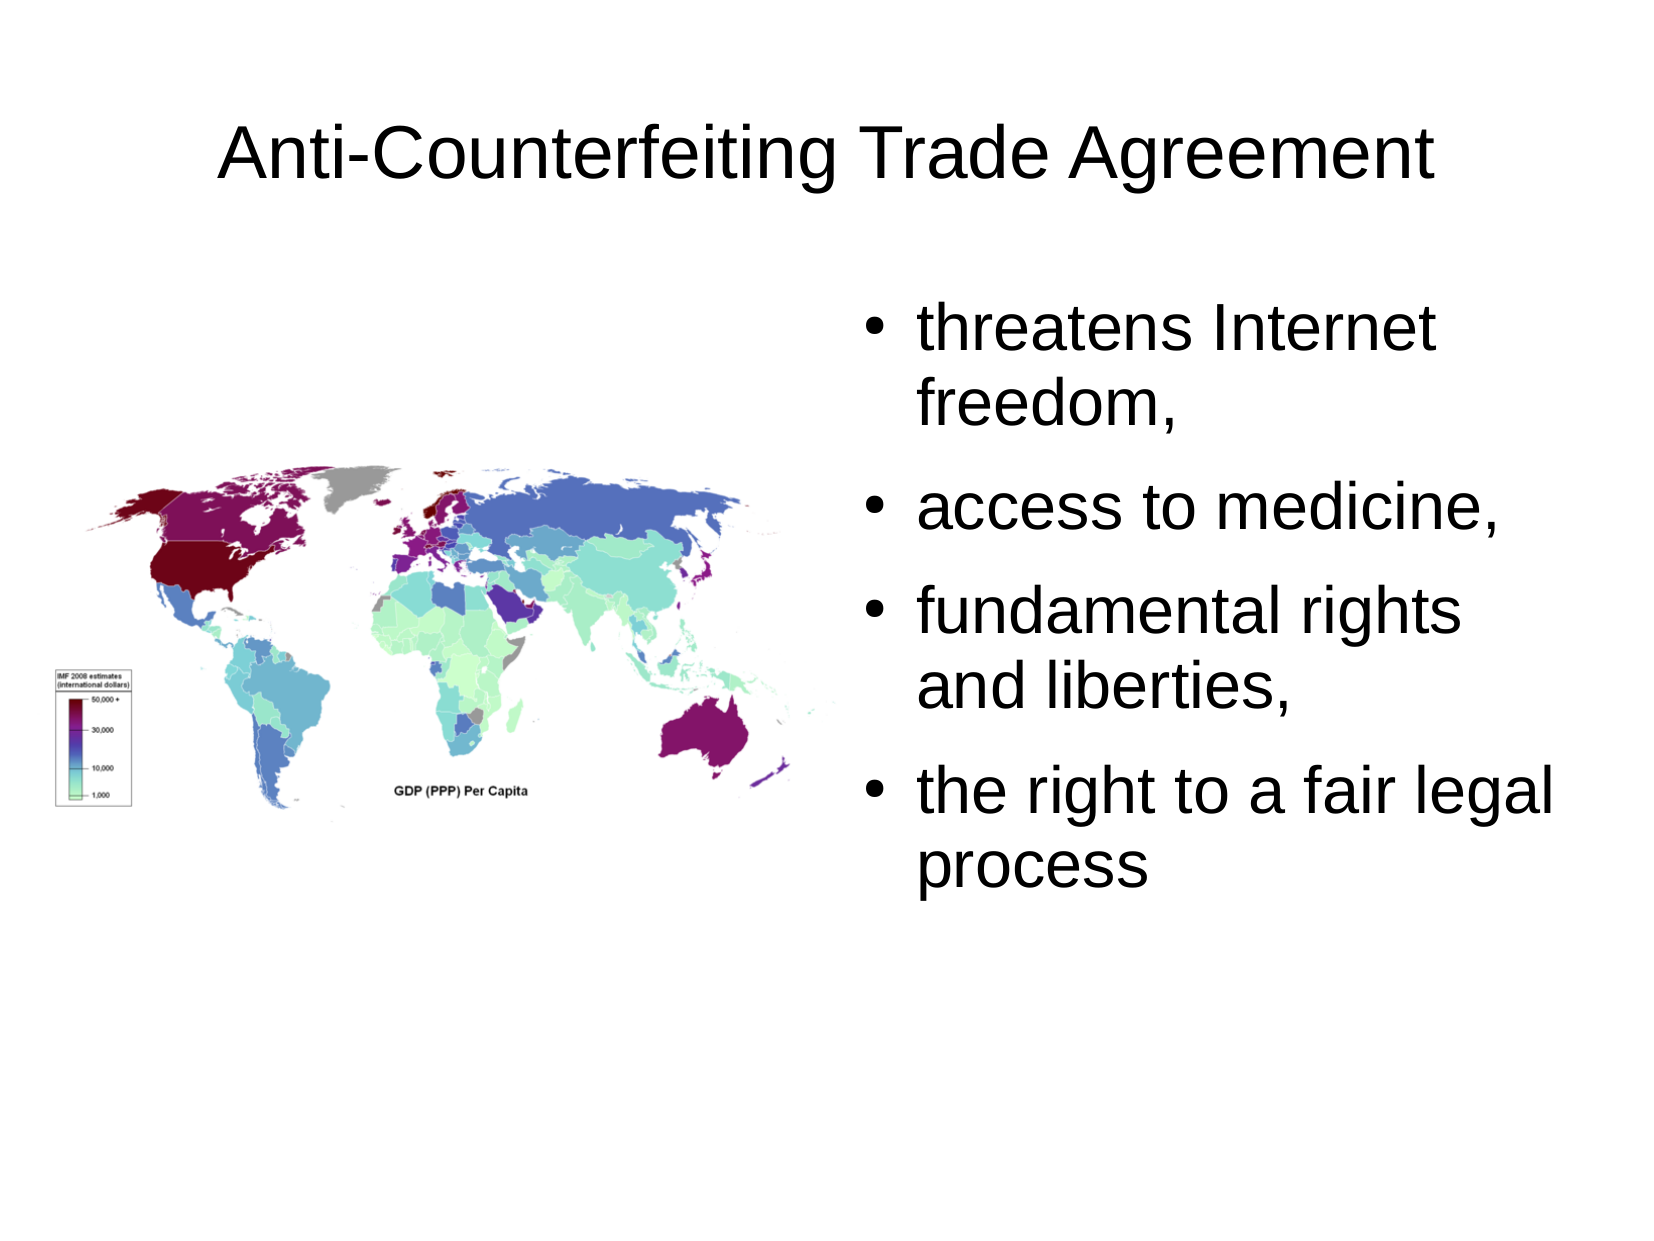

# Anti-Counterfeiting Trade Agreement
threatens Internet freedom,
access to medicine,
fundamental rights and liberties,
the right to a fair legal process